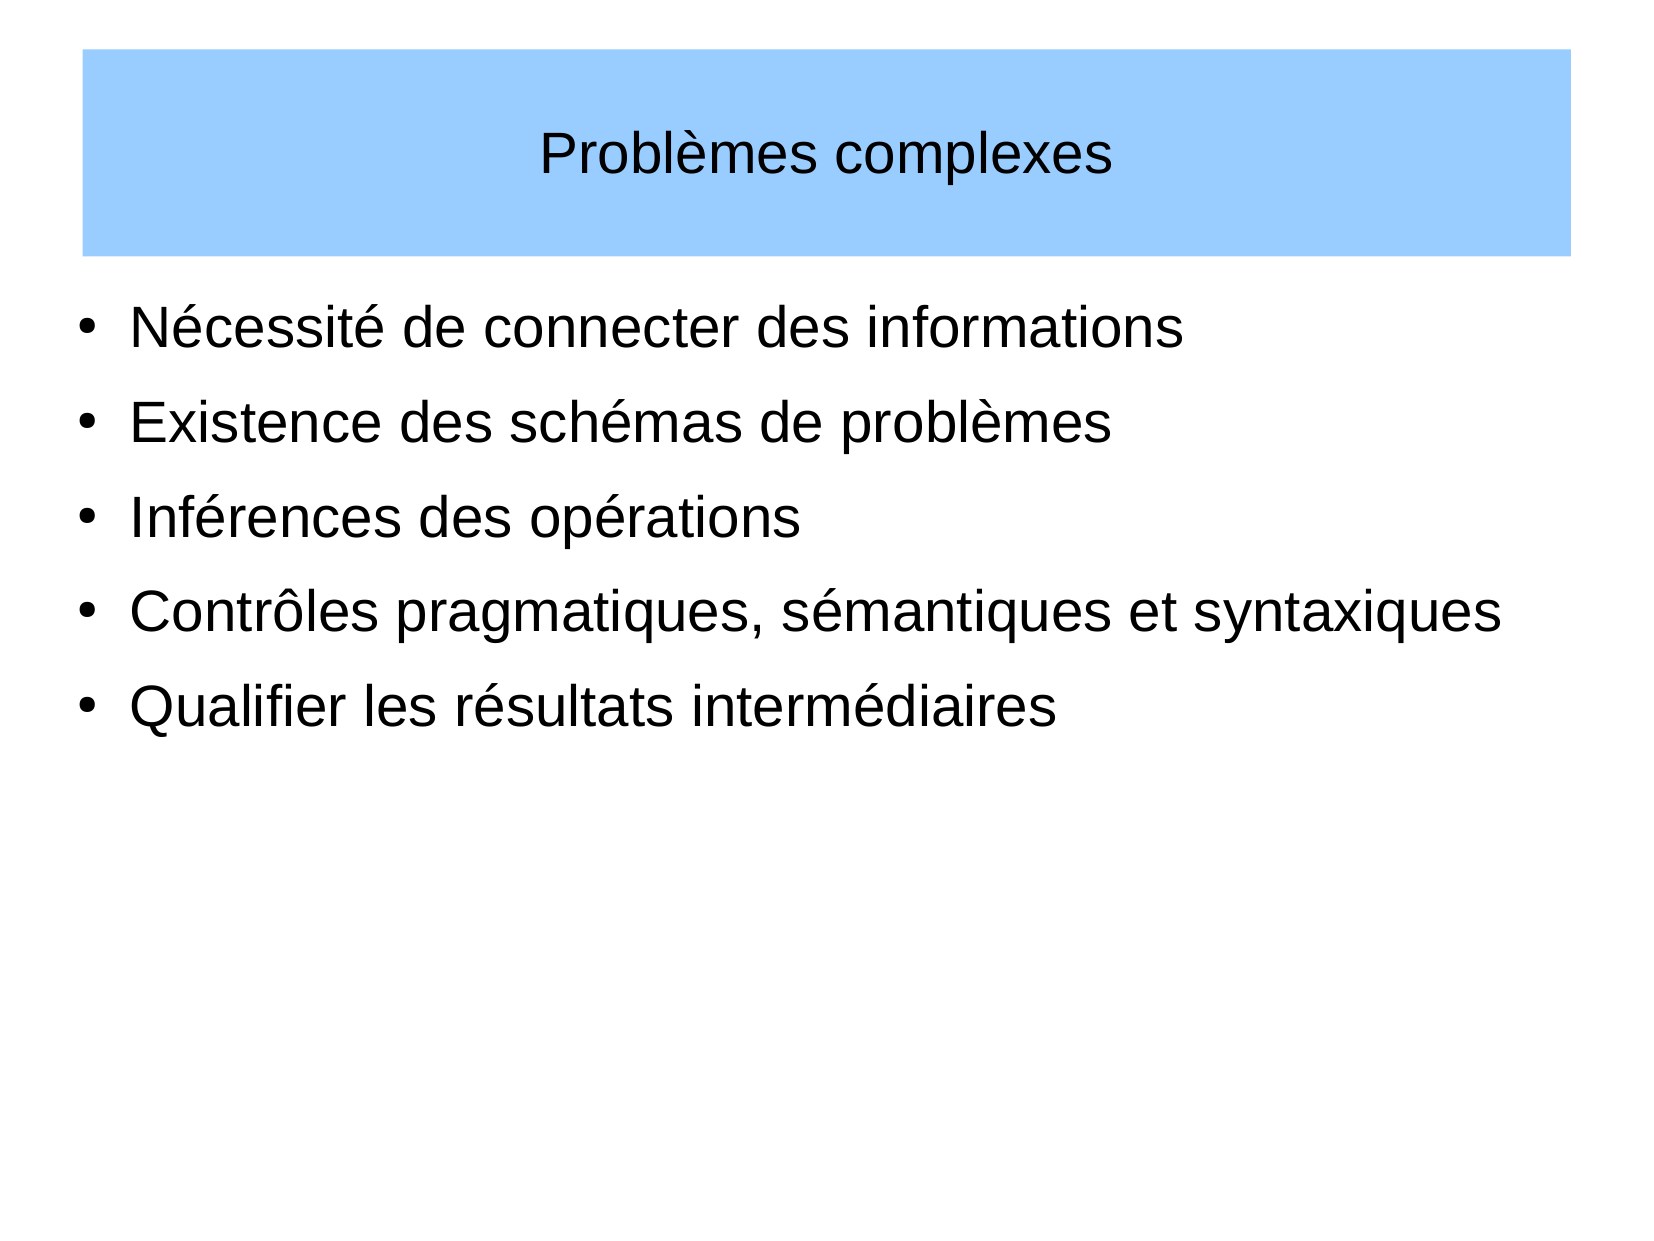

# Problèmes complexes
Nécessité de connecter des informations
Existence des schémas de problèmes
Inférences des opérations
Contrôles pragmatiques, sémantiques et syntaxiques
Qualifier les résultats intermédiaires